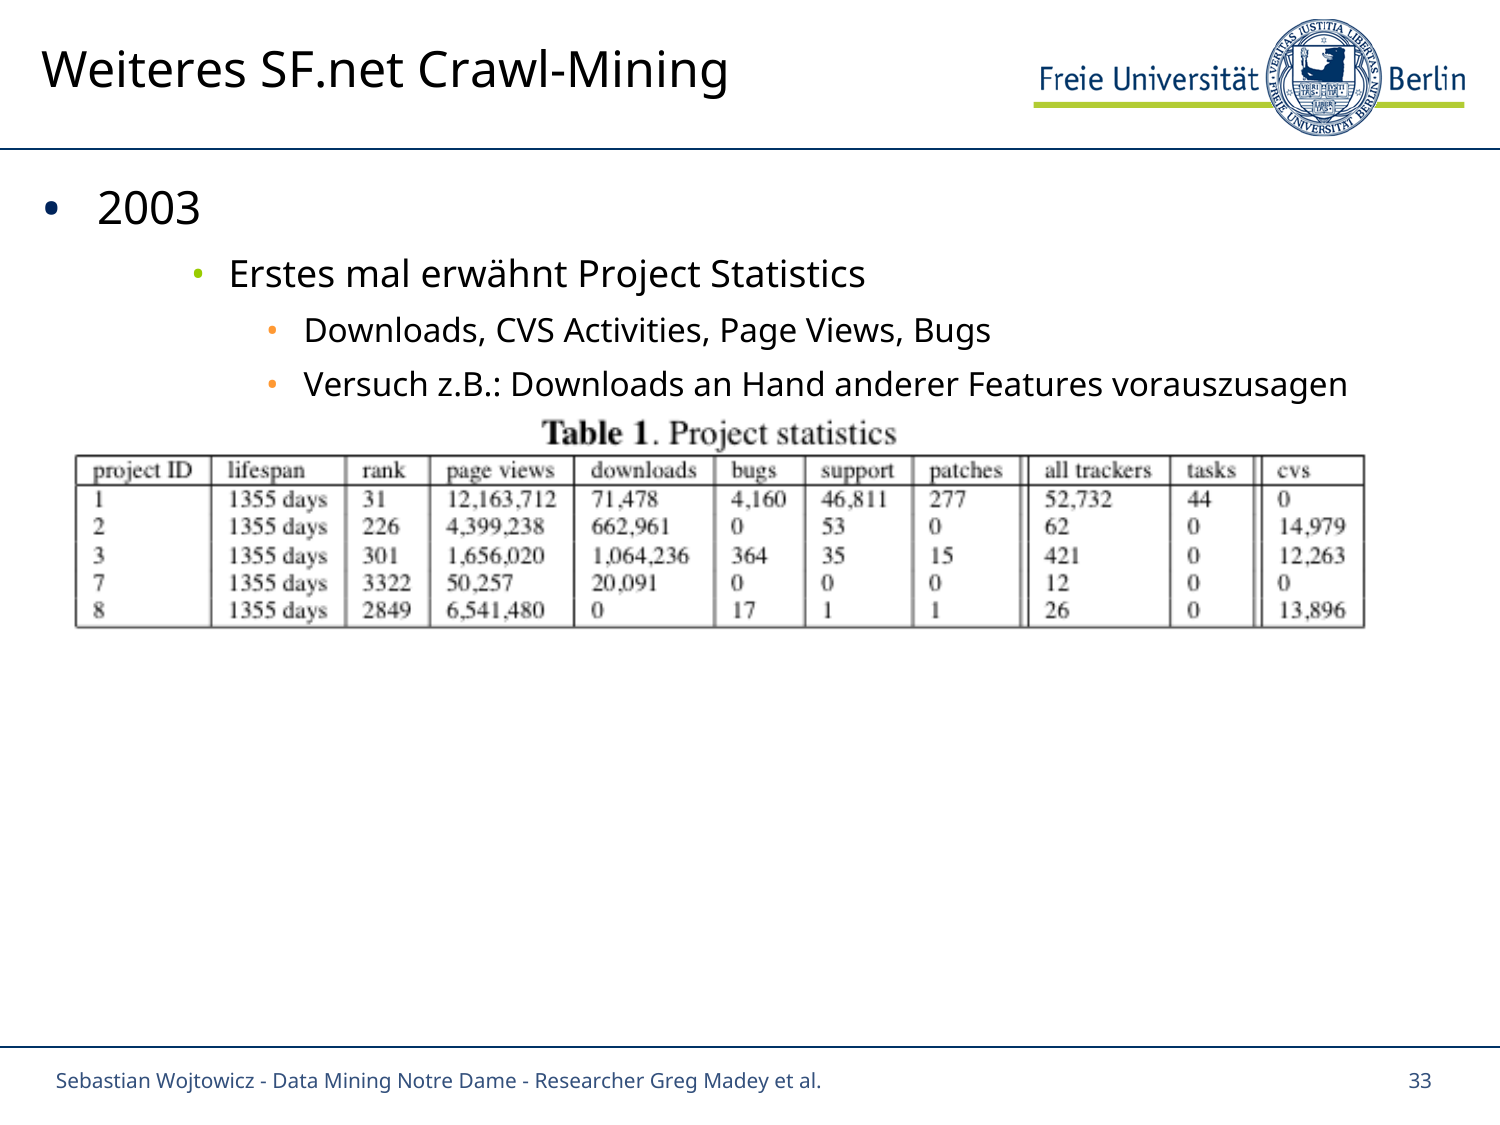

# Weiteres SF.net Crawl-Mining
2003
Erstes mal erwähnt Project Statistics
Downloads, CVS Activities, Page Views, Bugs
Versuch z.B.: Downloads an Hand anderer Features vorauszusagen
Sebastian Wojtowicz - Data Mining Notre Dame - Researcher Greg Madey et al.
33